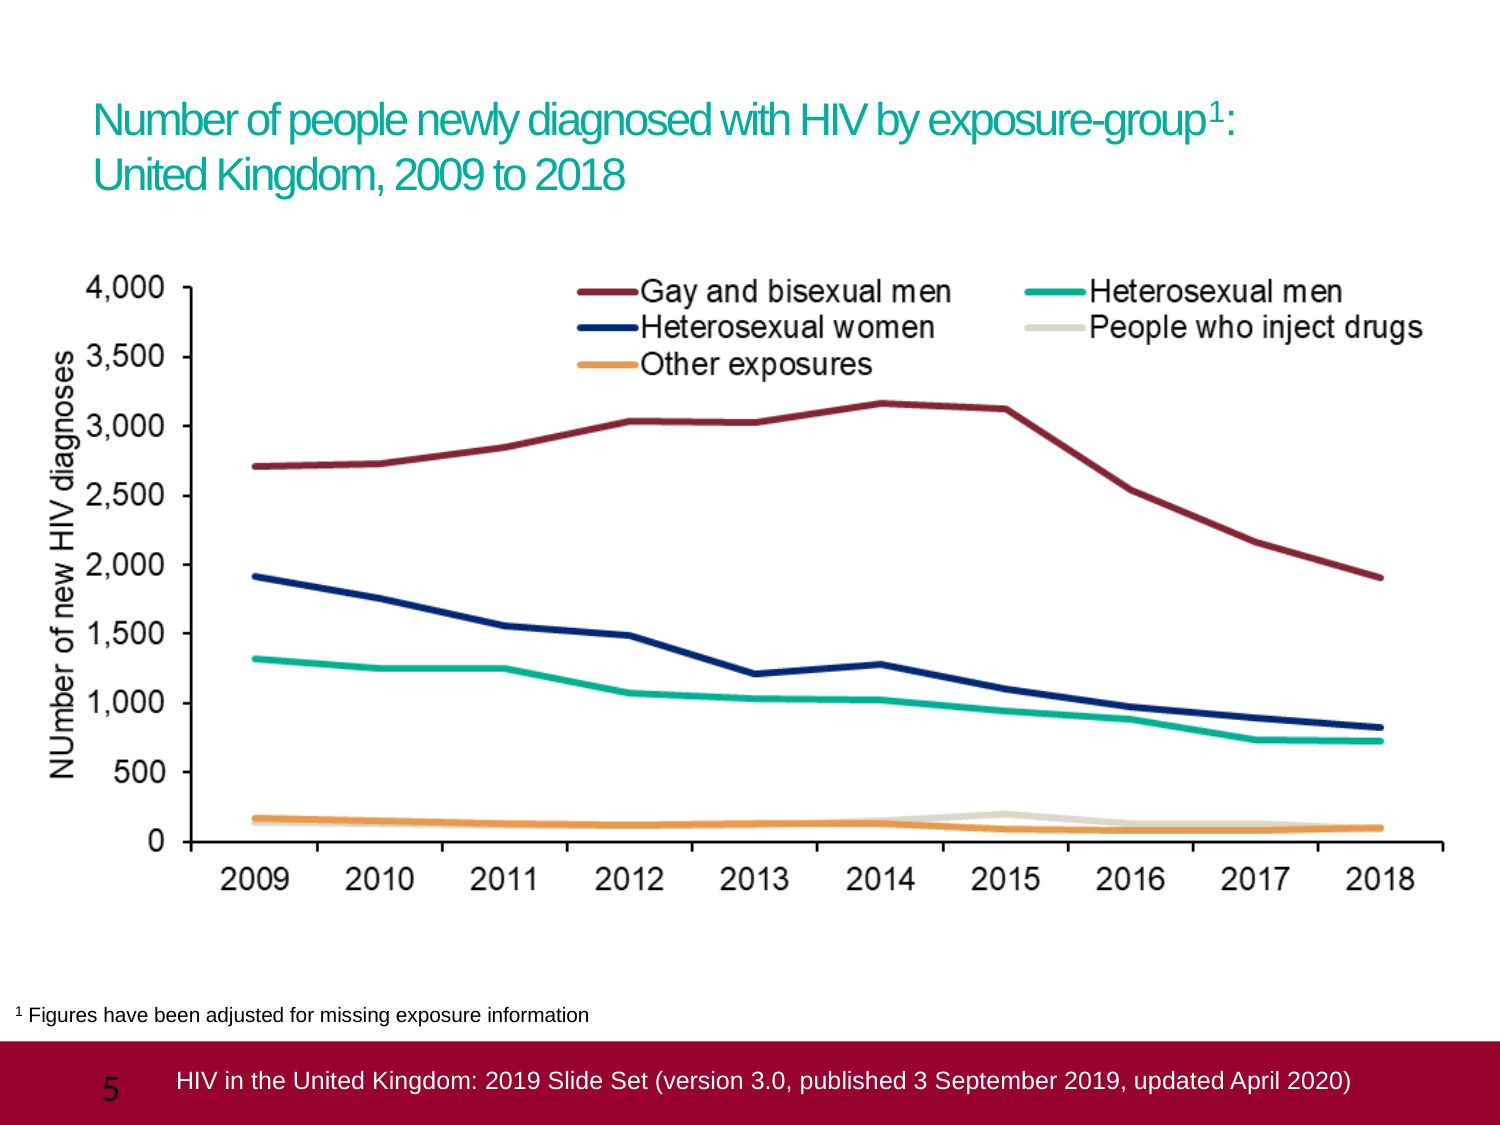

# Number of people newly diagnosed with HIV by exposure-group1: United Kingdom, 2009 to 2018
1 Figures have been adjusted for missing exposure information
HIV in the United Kingdom: 2019 Slide Set (version 3.0, published 3 September 2019, updated April 2020)
 1